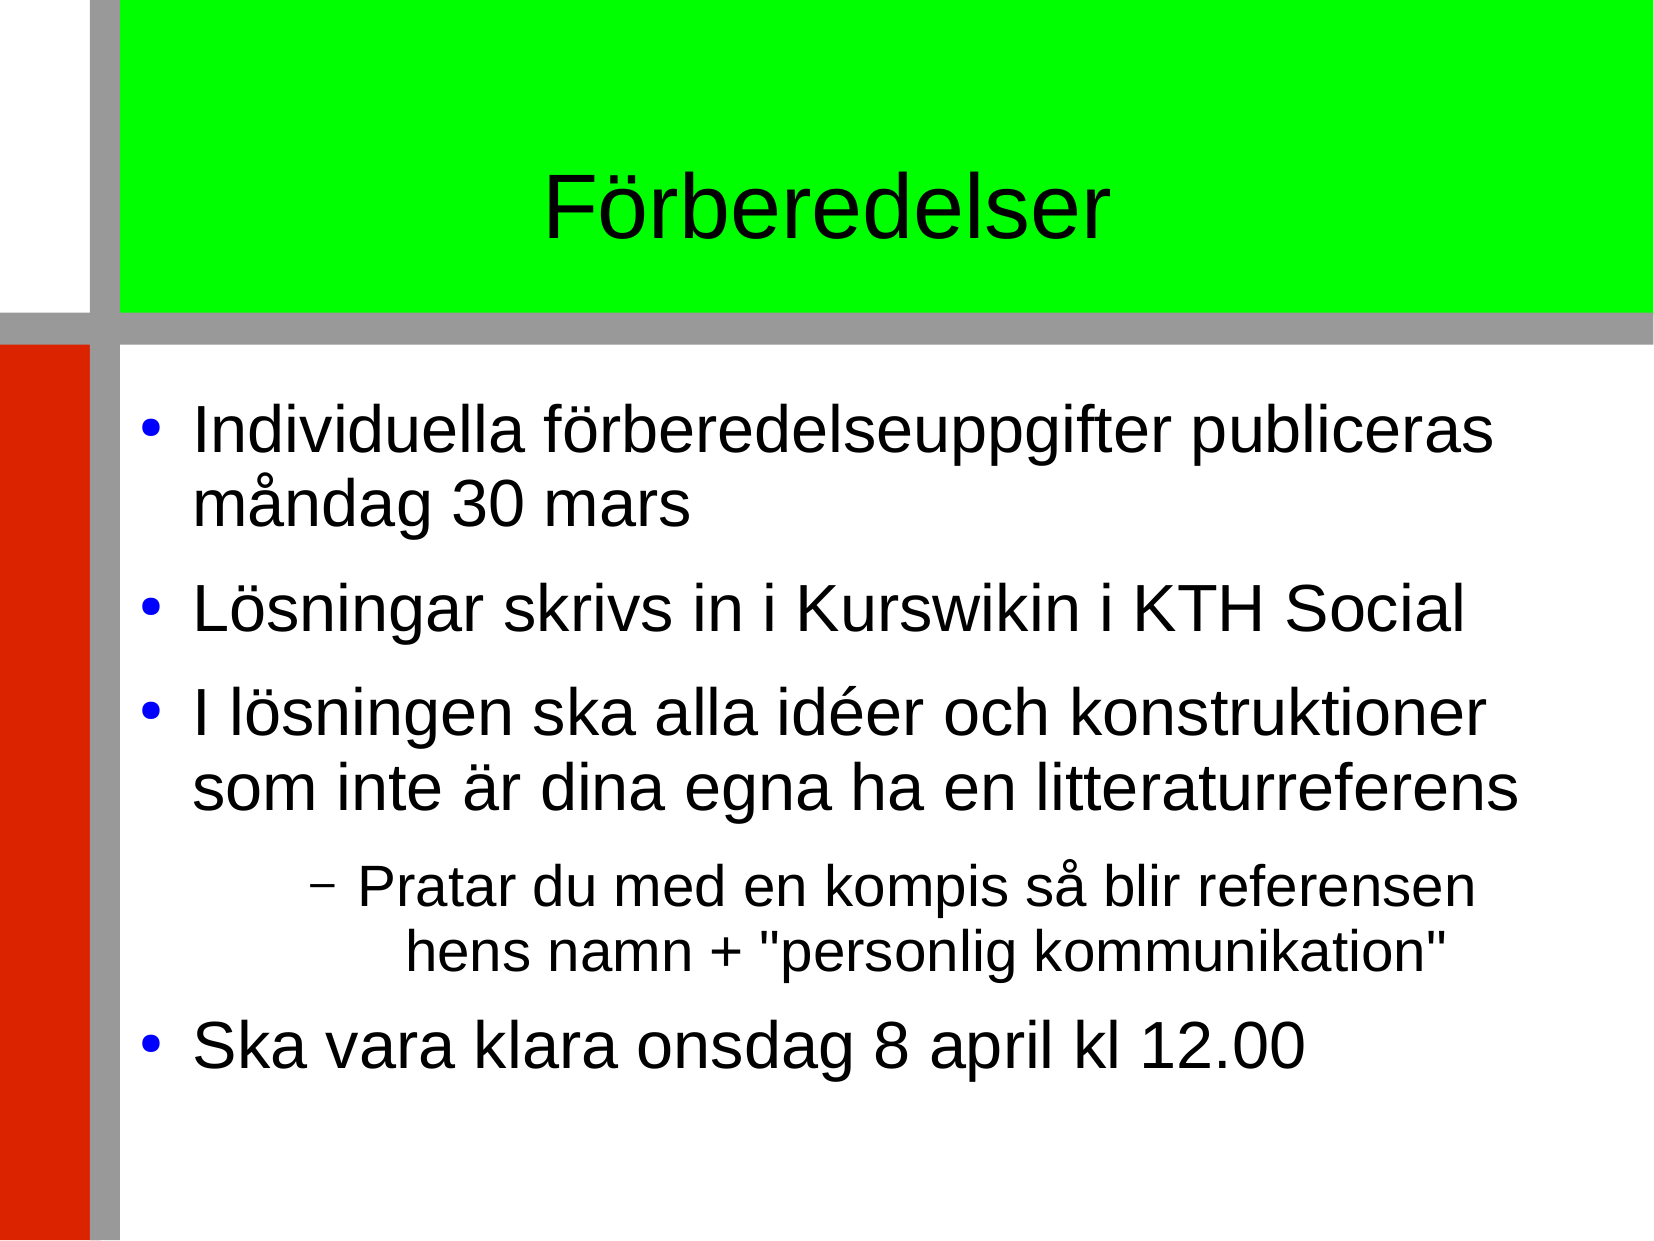

# Förberedelser
Individuella förberedelseuppgifter publiceras måndag 30 mars
Lösningar skrivs in i Kurswikin i KTH Social
I lösningen ska alla idéer och konstruktioner som inte är dina egna ha en litteraturreferens
Pratar du med en kompis så blir referensen hens namn + "personlig kommunikation"
Ska vara klara onsdag 8 april kl 12.00